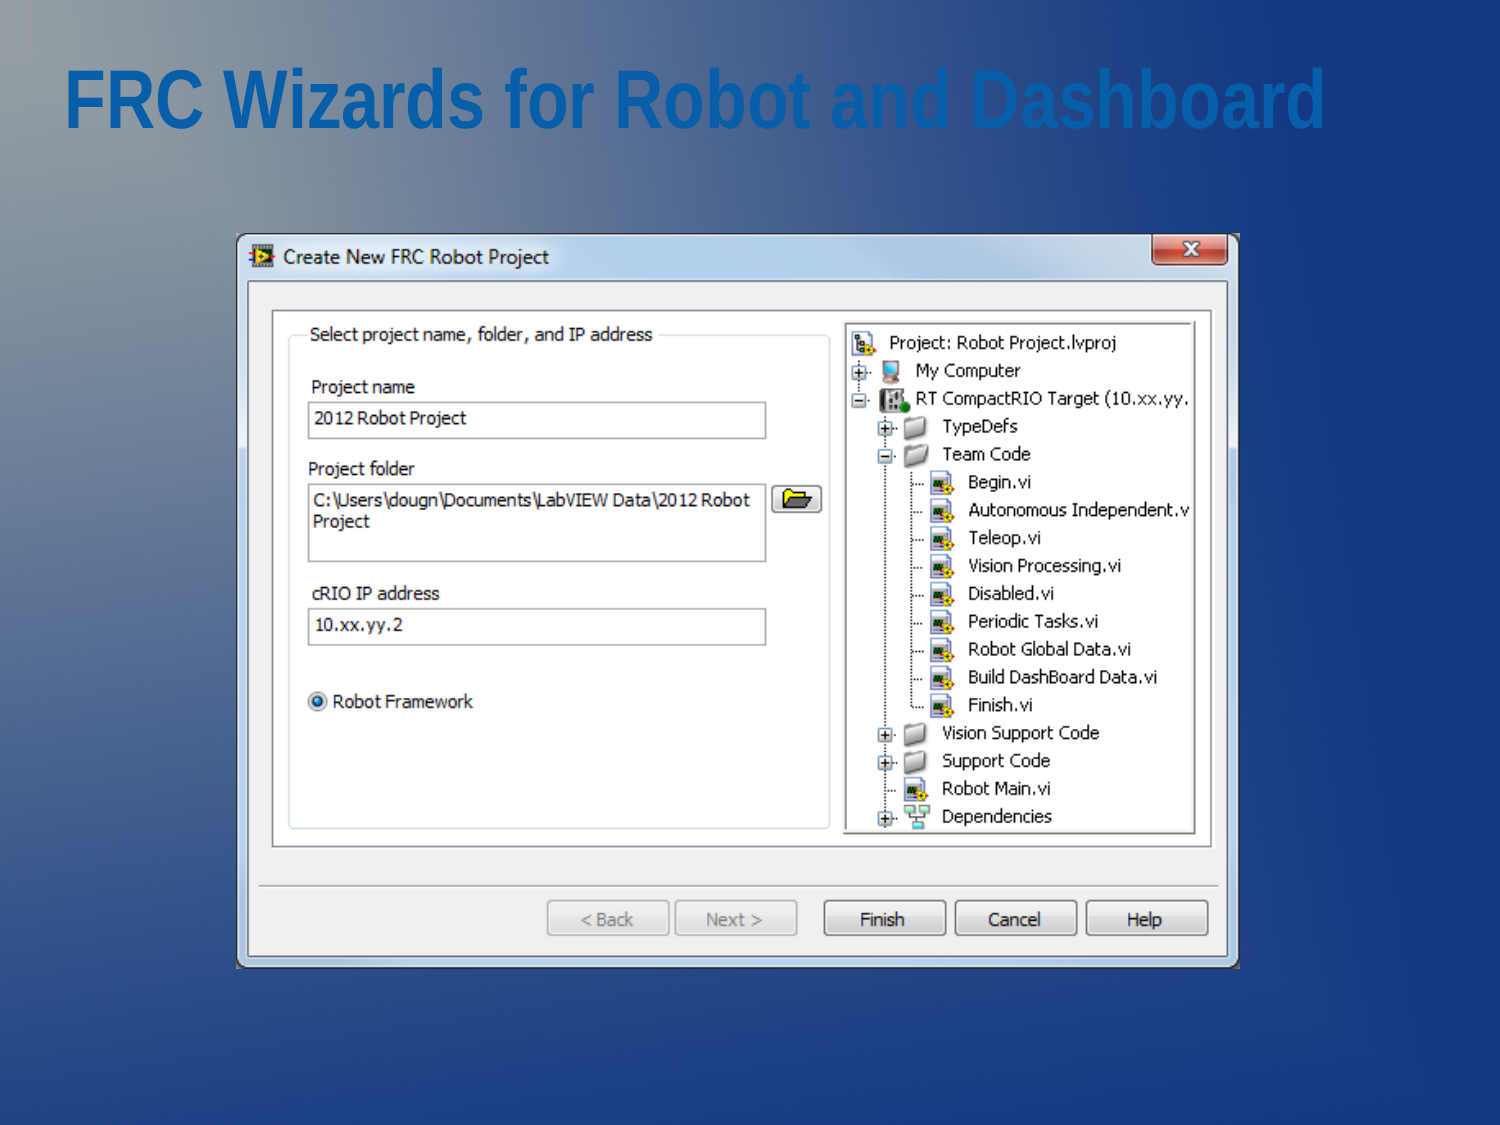

# FRC Wizards for Robot and Dashboard